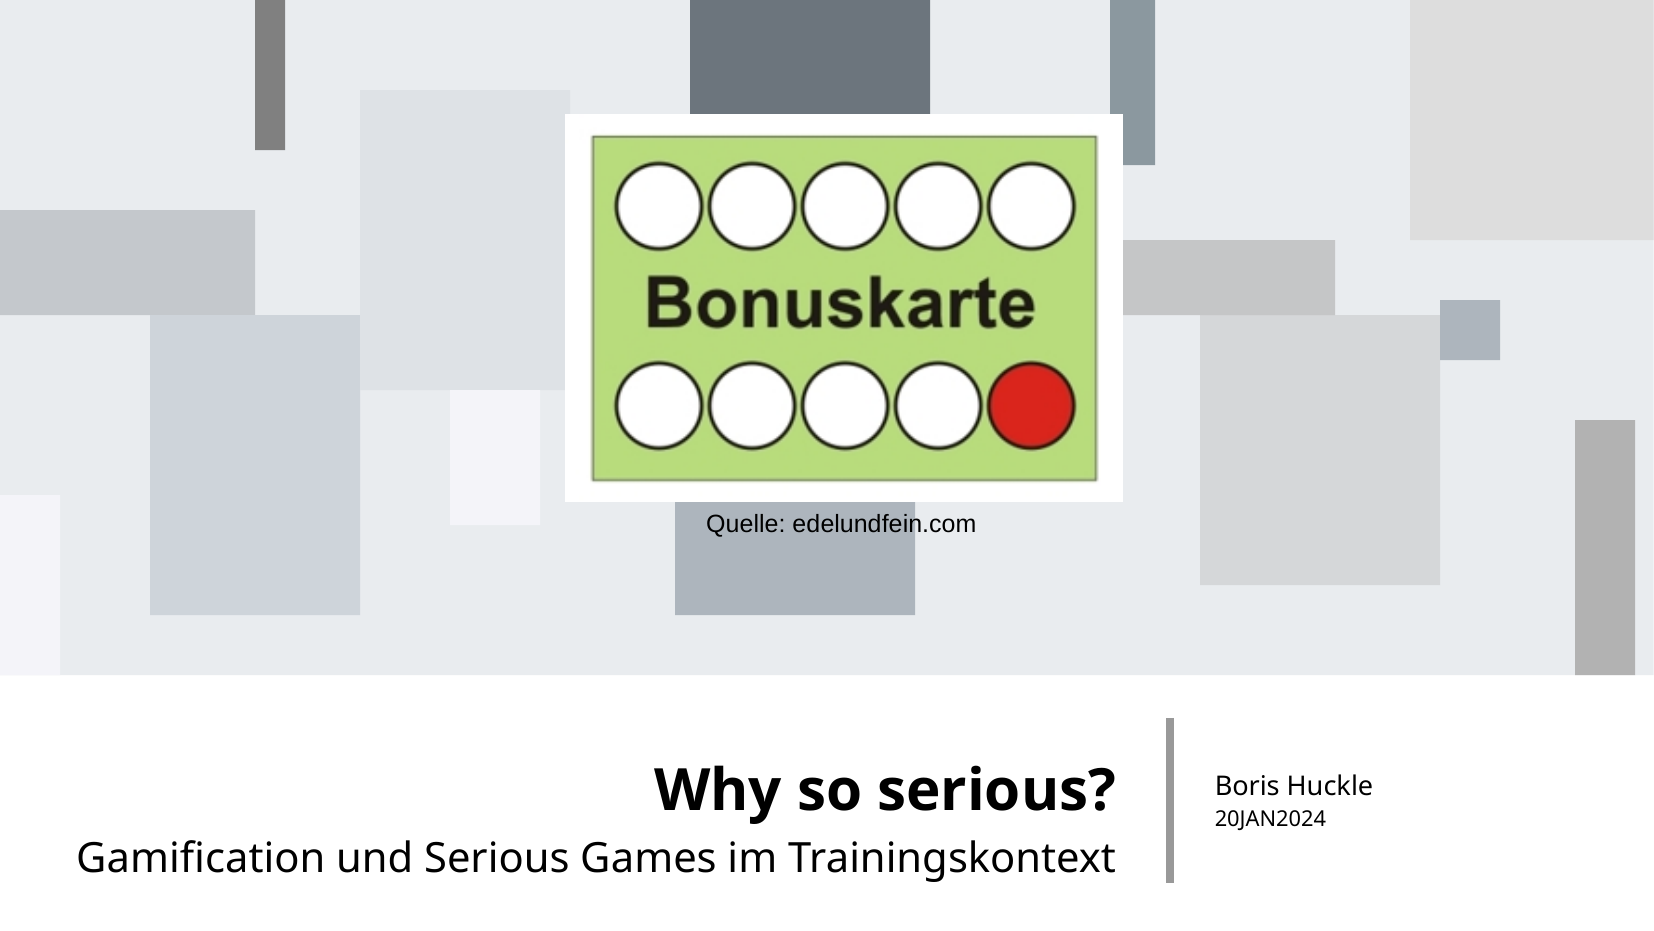

Quelle: edelundfein.com
Why so serious?
Gamification und Serious Games im Trainingskontext
Boris Huckle
20JAN2024